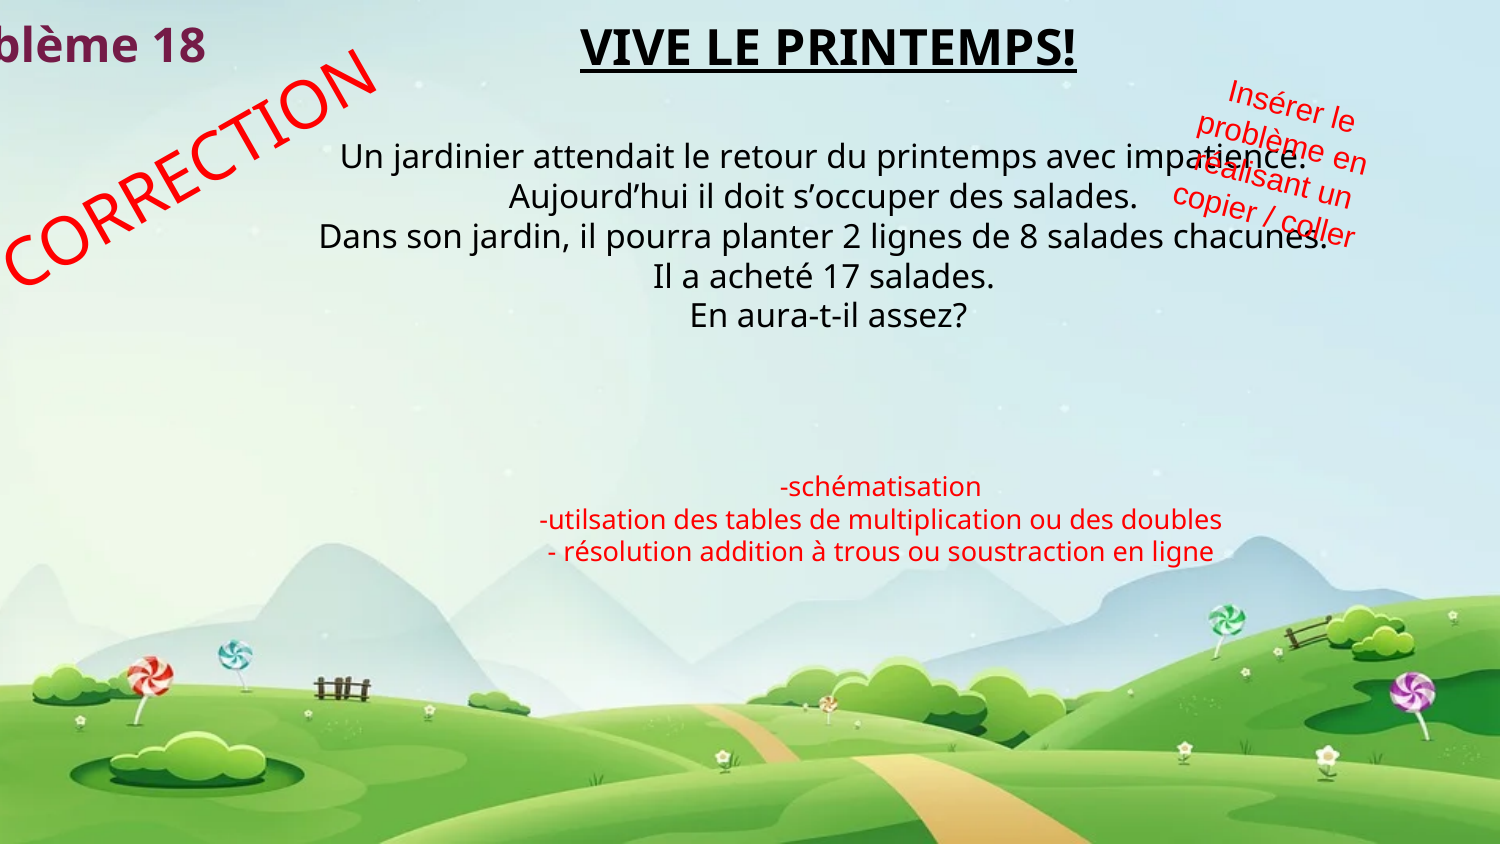

Problème 18
VIVE LE PRINTEMPS!
Un jardinier attendait le retour du printemps avec impatience.
Aujourd’hui il doit s’occuper des salades.
Dans son jardin, il pourra planter 2 lignes de 8 salades chacunes.
Il a acheté 17 salades.
En aura-t-il assez?
Insérer le problème en réalisant un copier / coller
CORRECTION
-schématisation
-utilsation des tables de multiplication ou des doubles
- résolution addition à trous ou soustraction en ligne